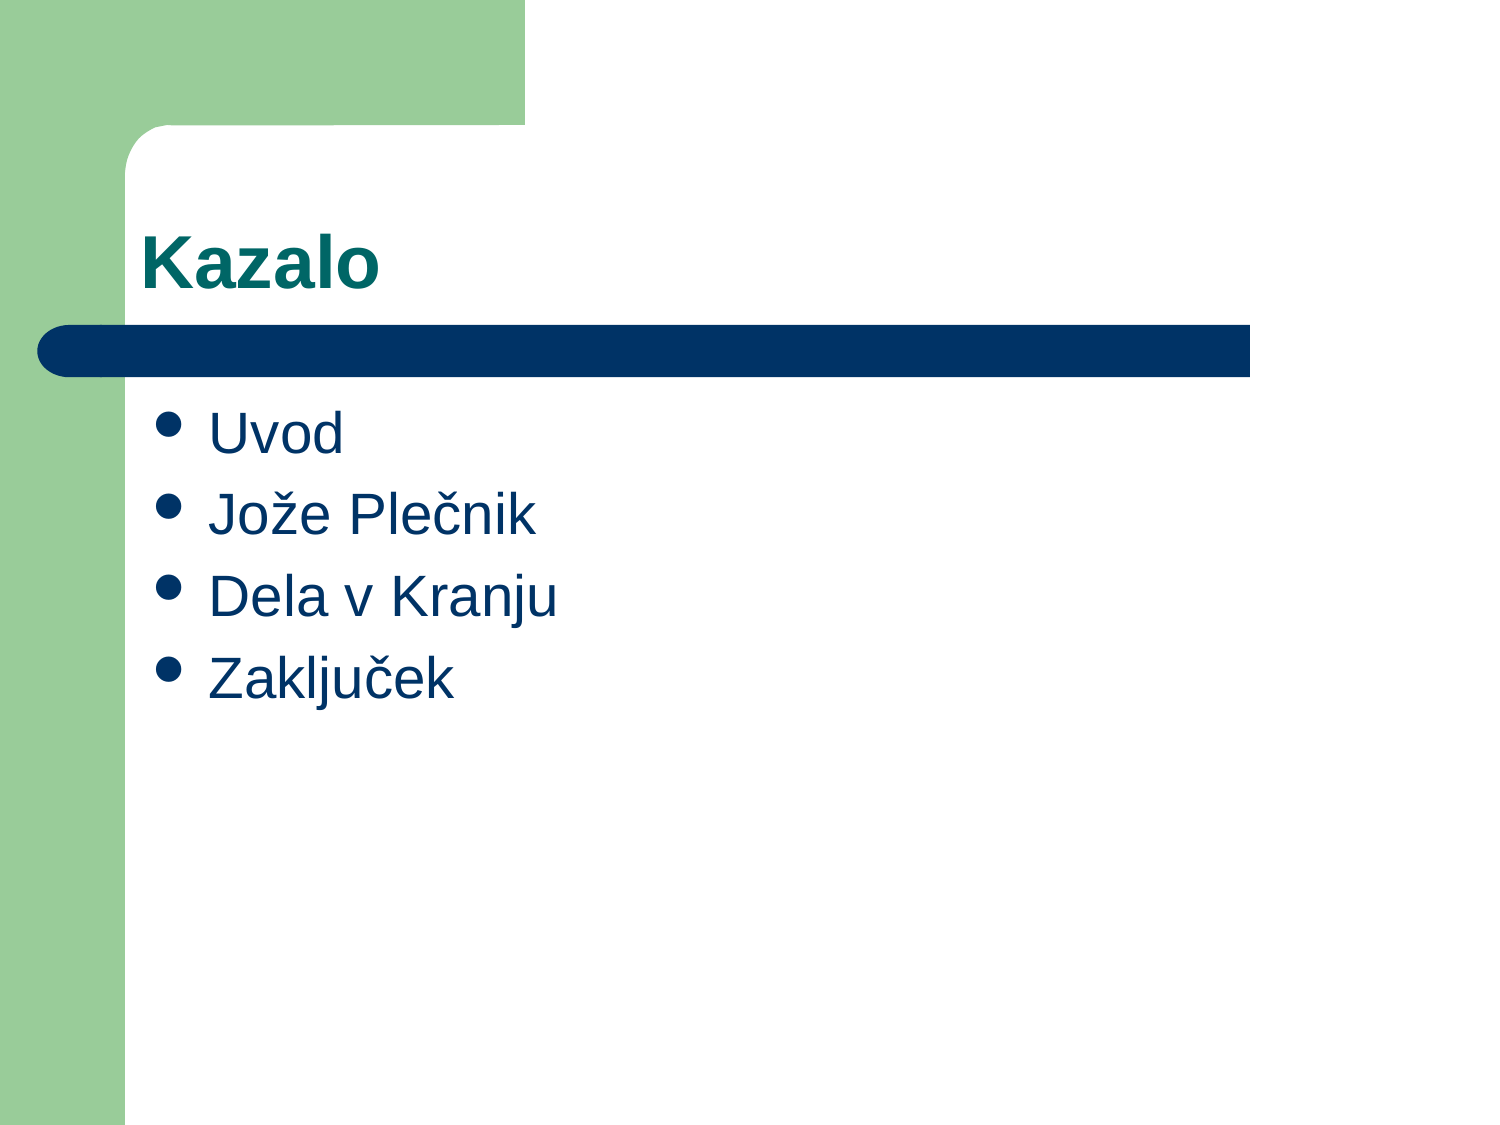

# Kazalo
Uvod
Jože Plečnik
Dela v Kranju
Zaključek